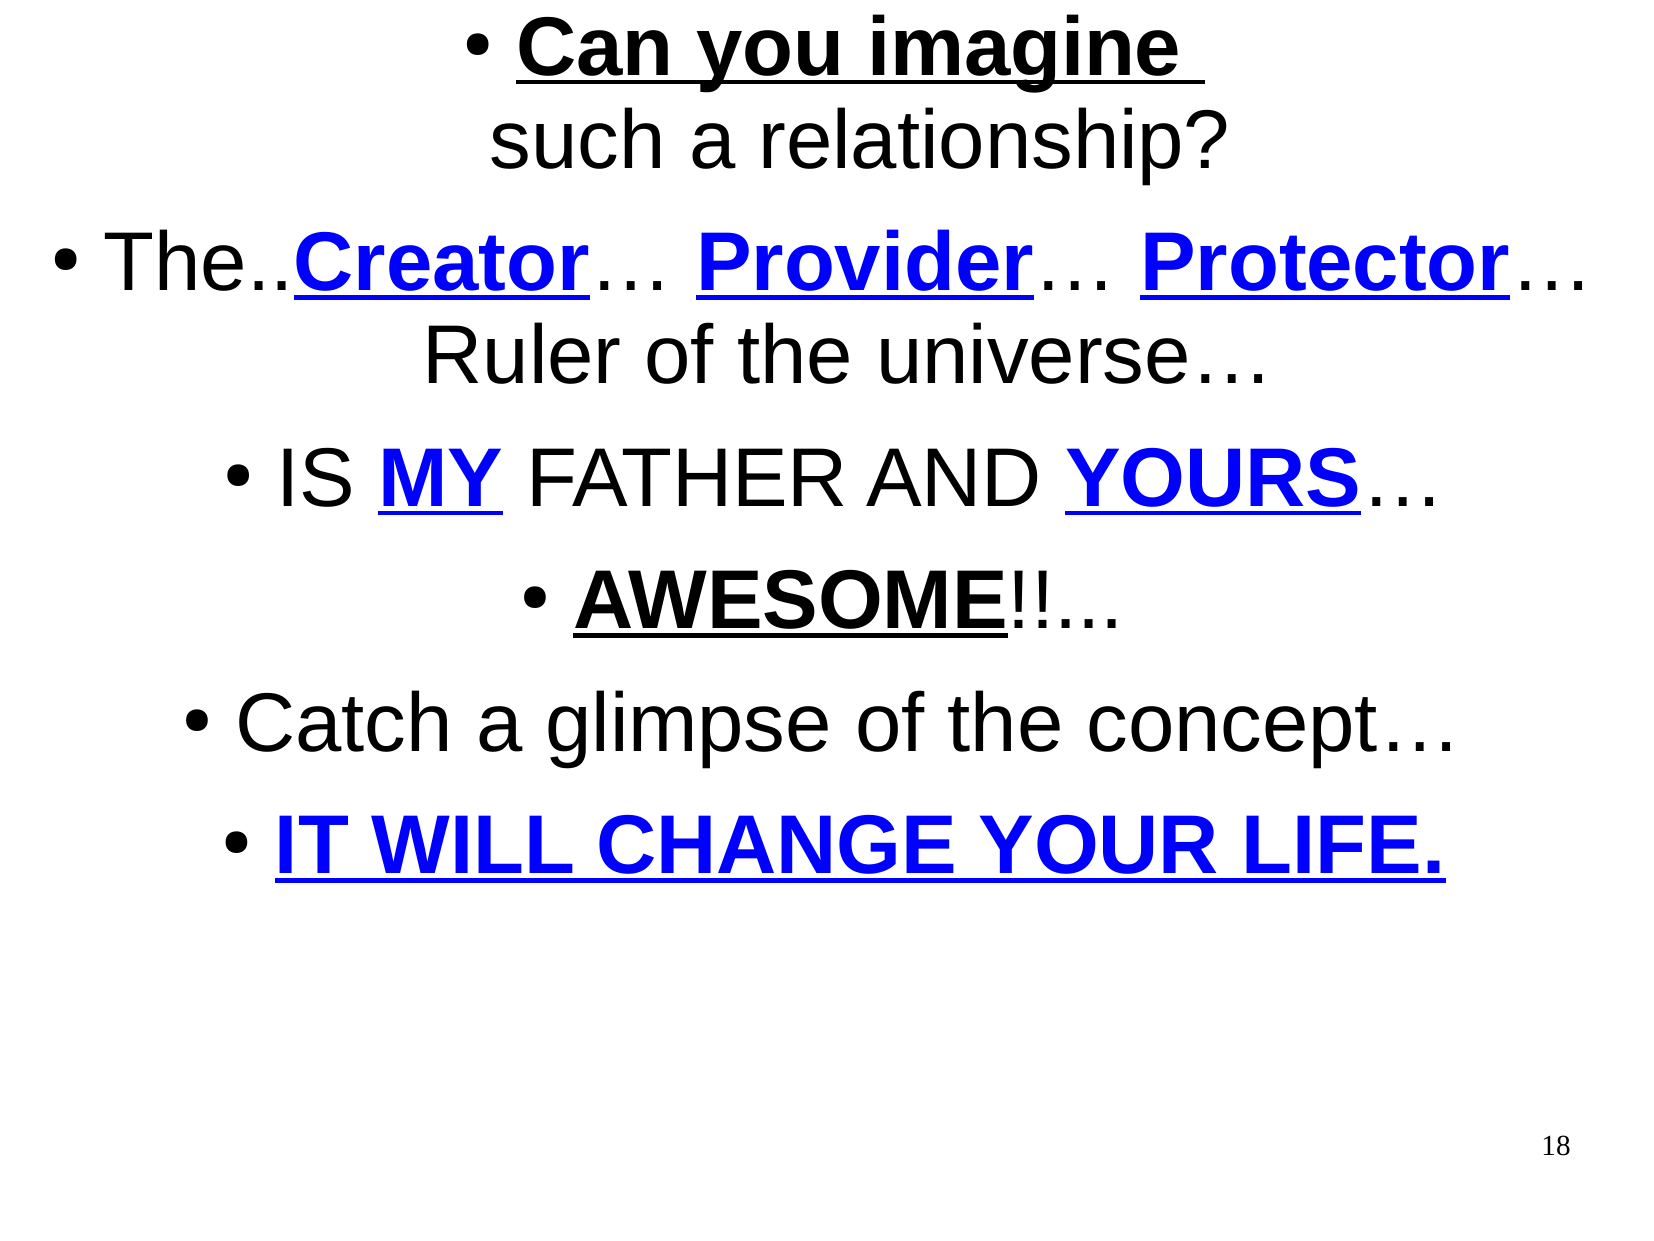

# Can you imagine such a relationship?
The..Creator… Provider… Protector…
Ruler of the universe…
IS MY FATHER AND YOURS…
AWESOME!!...
Catch a glimpse of the concept…
IT WILL CHANGE YOUR LIFE.
18